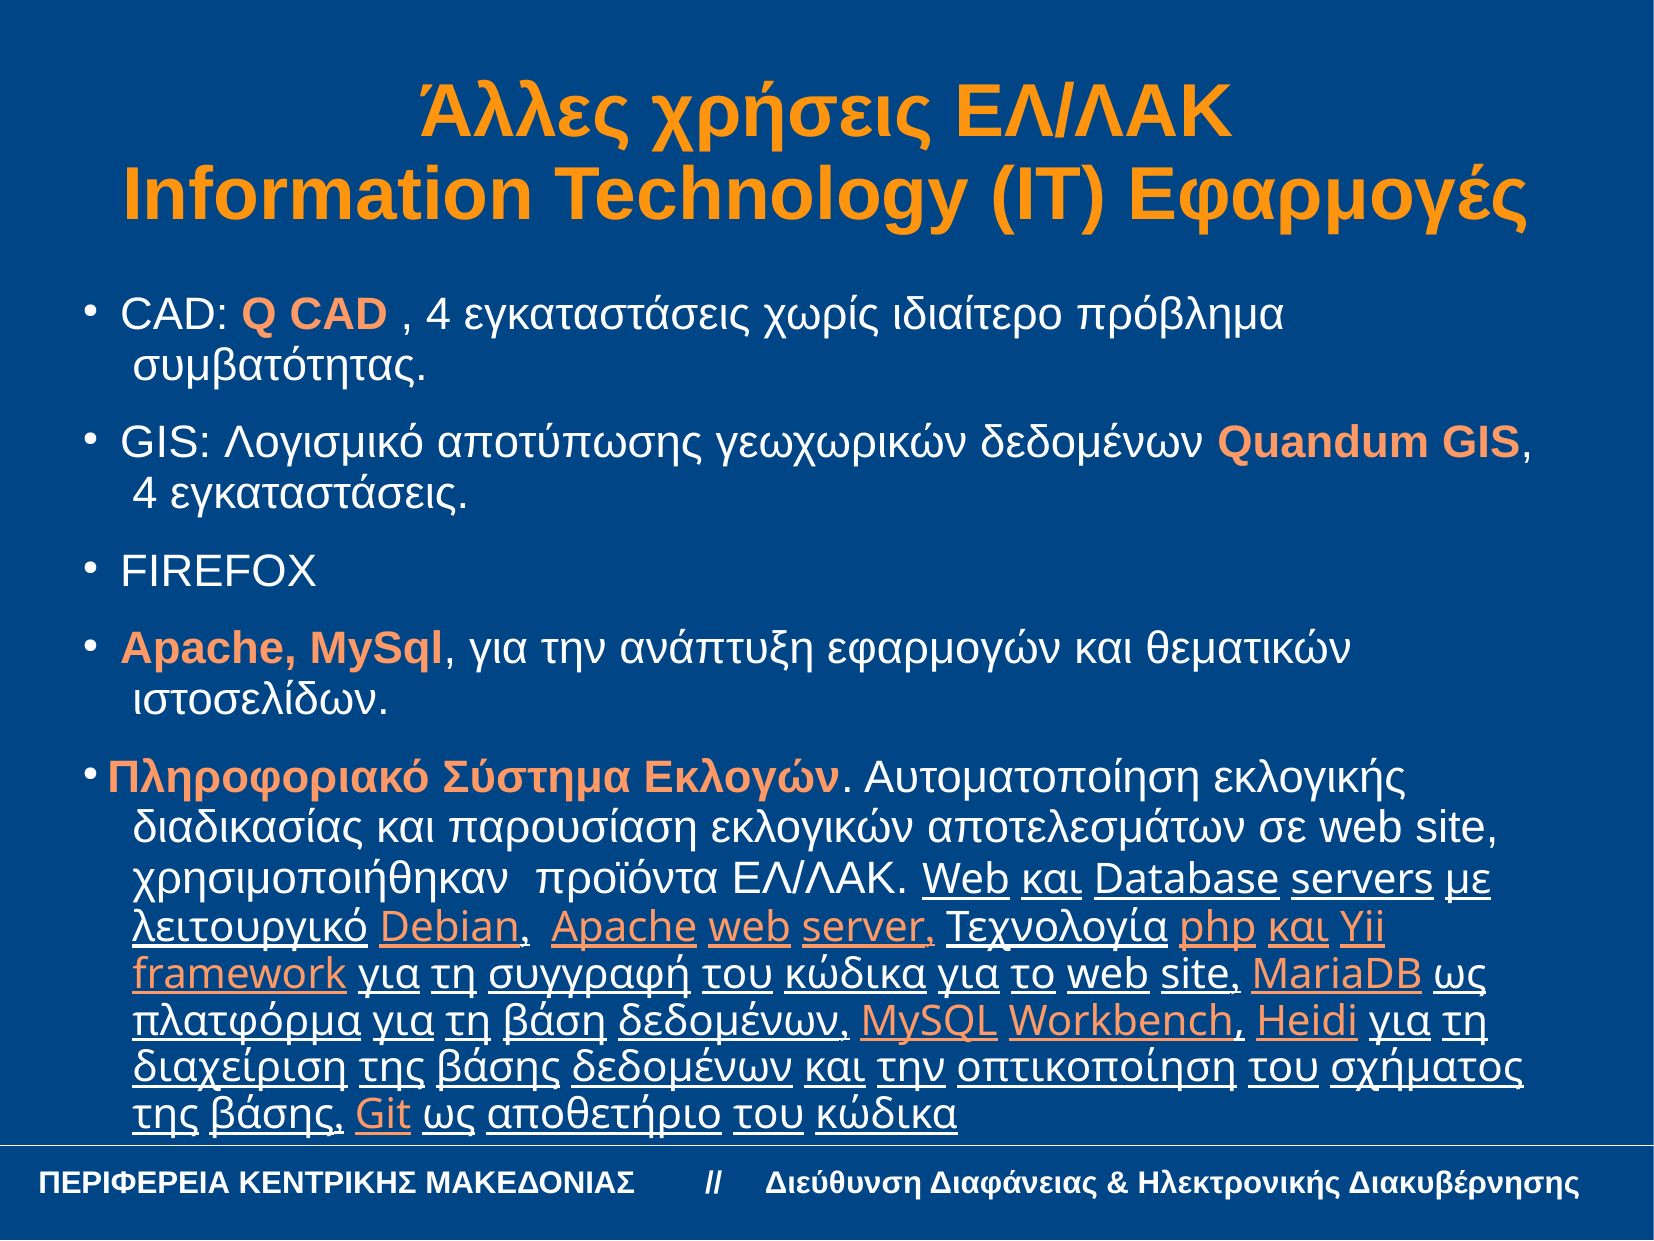

Άλλες χρήσεις ΕΛ/ΛΑΚ
Information Technology (IT) Εφαρμογές
# CAD: Q CAD , 4 εγκαταστάσεις χωρίς ιδιαίτερο πρόβλημα συμβατότητας.
 GIS: Λογισμικό αποτύπωσης γεωχωρικών δεδομένων Quandum GIS, 4 εγκαταστάσεις.
 FIREFOX
 Apache, MySql, για την ανάπτυξη εφαρμογών και θεματικών ιστοσελίδων.
Πληροφοριακό Σύστημα Εκλογών. Αυτοματοποίηση εκλογικής διαδικασίας και παρουσίαση εκλογικών αποτελεσμάτων σε web site, χρησιμοποιήθηκαν προϊόντα ΕΛ/ΛΑΚ. Web και Database servers με λειτουργικό Debian, Apache web server, Τεχνολογία php και Yii framework για τη συγγραφή του κώδικα για το web site, MariaDB ως πλατφόρμα για τη βάση δεδομένων, MySQL Workbench, Heidi για τη διαχείριση της βάσης δεδομένων και την οπτικοποίηση του σχήματος της βάσης, Git ως αποθετήριο του κώδικα
ΠΕΡΙΦΕΡΕΙΑ ΚΕΝΤΡΙΚΗΣ ΜΑΚΕΔΟΝΙΑΣ // Διεύθυνση Διαφάνειας & Ηλεκτρονικής Διακυβέρνησης